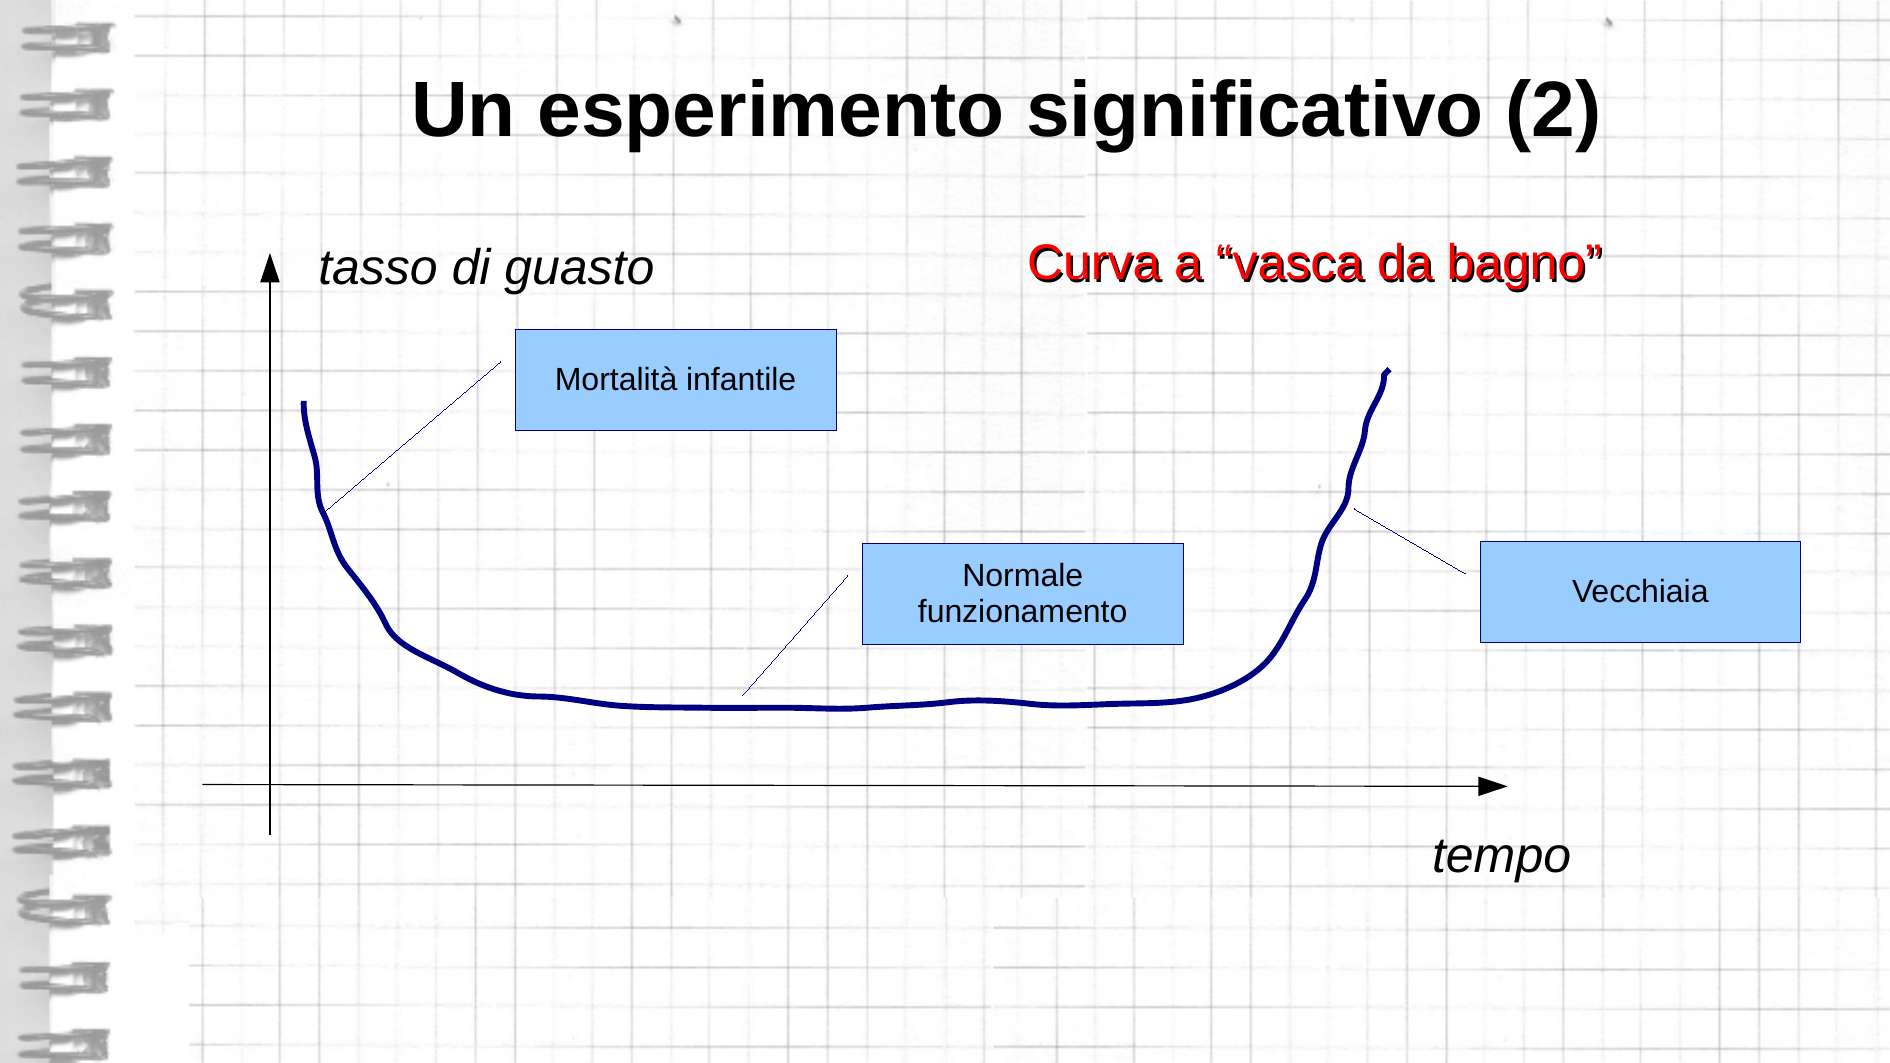

# Un esperimento significativo (2)
Curva a “vasca da bagno”
tasso di guasto
Mortalità infantile
Vecchiaia
Normale funzionamento
tempo